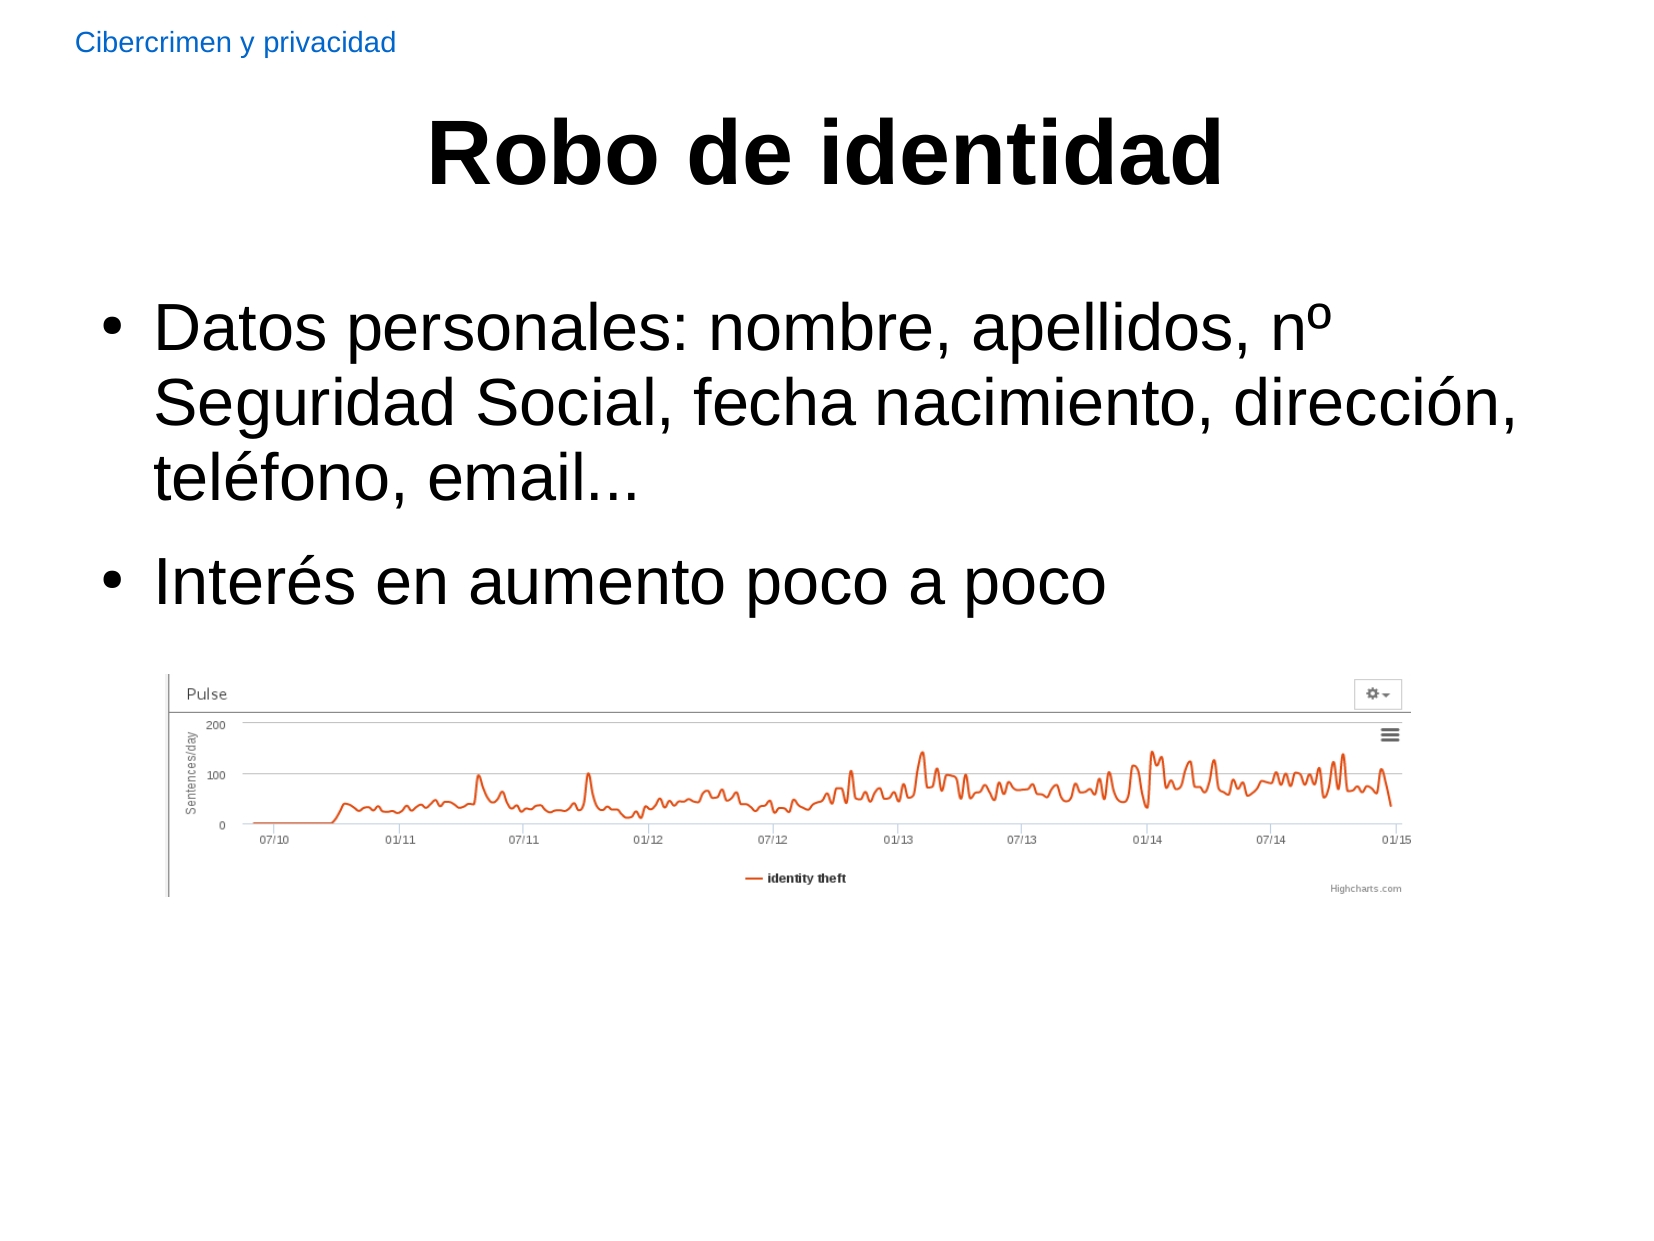

Cibercrimen y privacidad
# Robo de identidad
Datos personales: nombre, apellidos, nº Seguridad Social, fecha nacimiento, dirección, teléfono, email...
Interés en aumento poco a poco